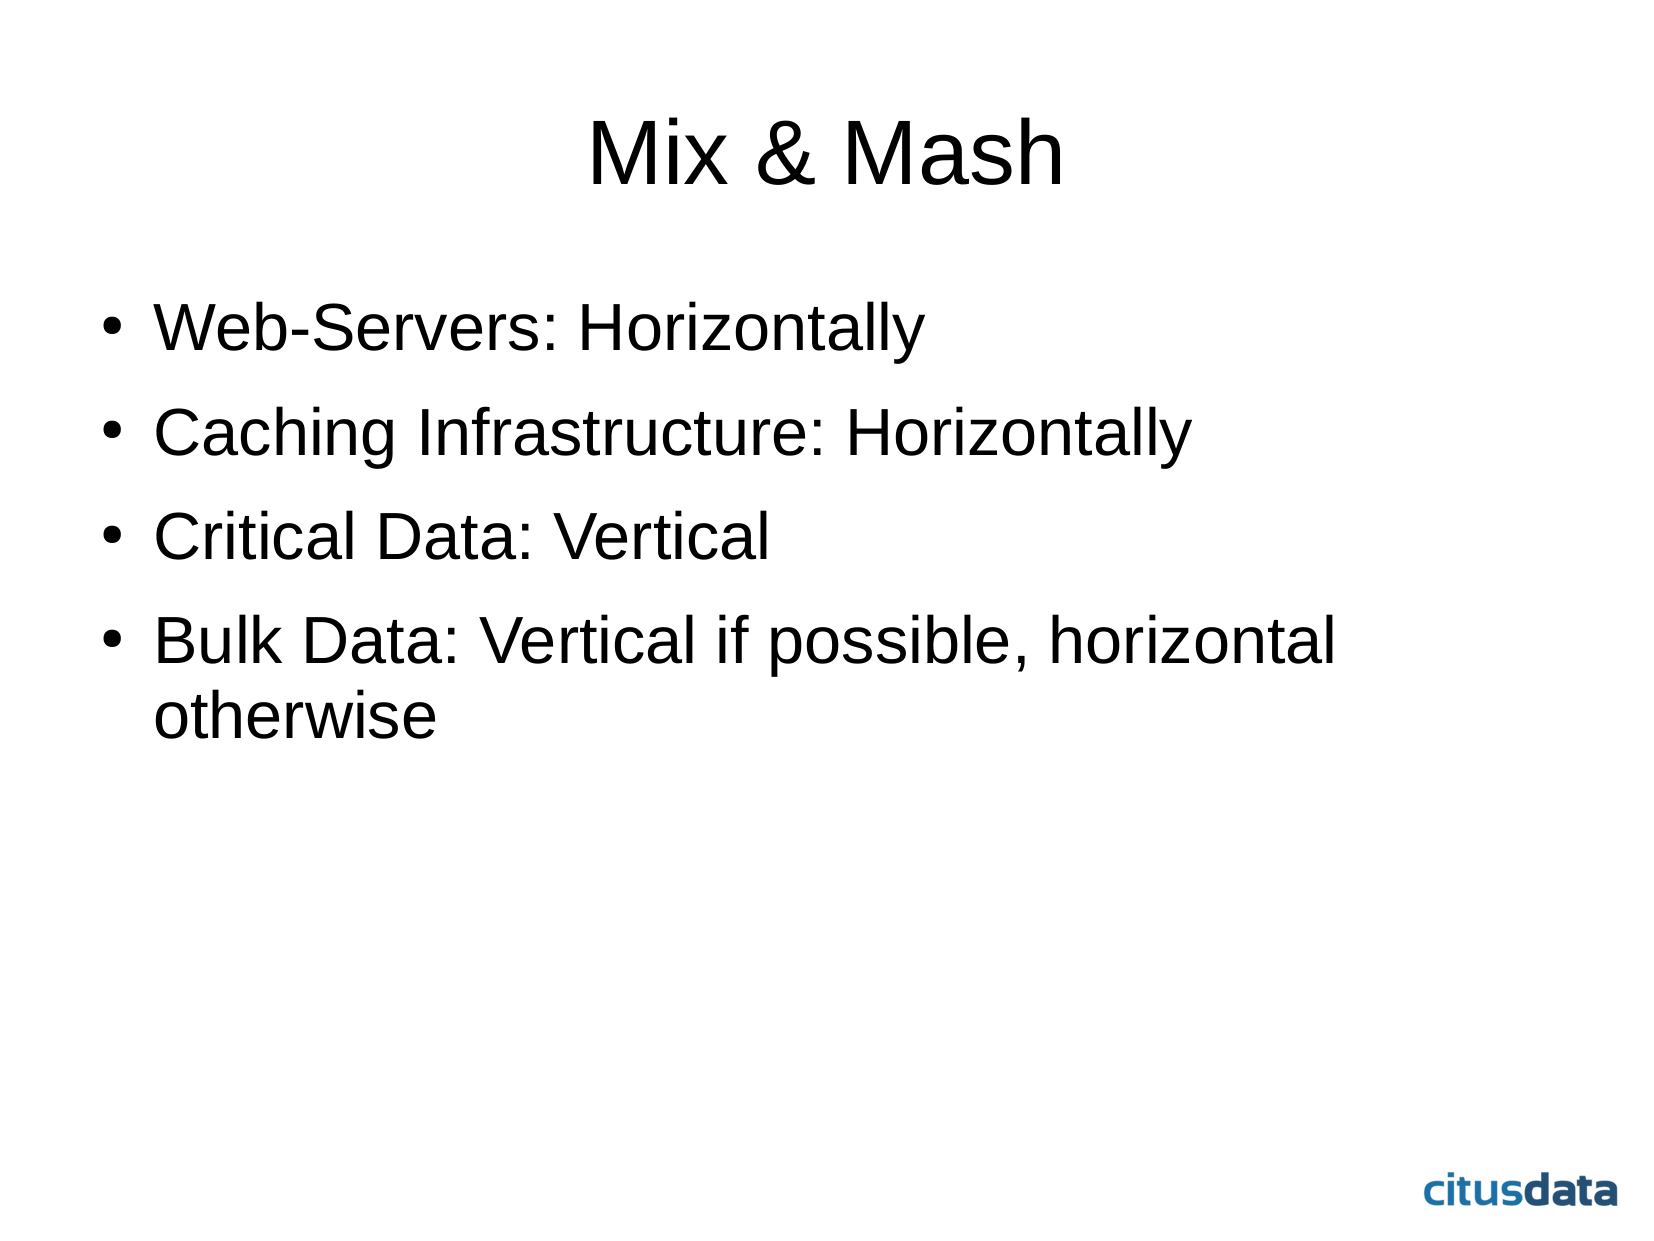

# Mix & Mash
Web-Servers: Horizontally
Caching Infrastructure: Horizontally
Critical Data: Vertical
Bulk Data: Vertical if possible, horizontal otherwise